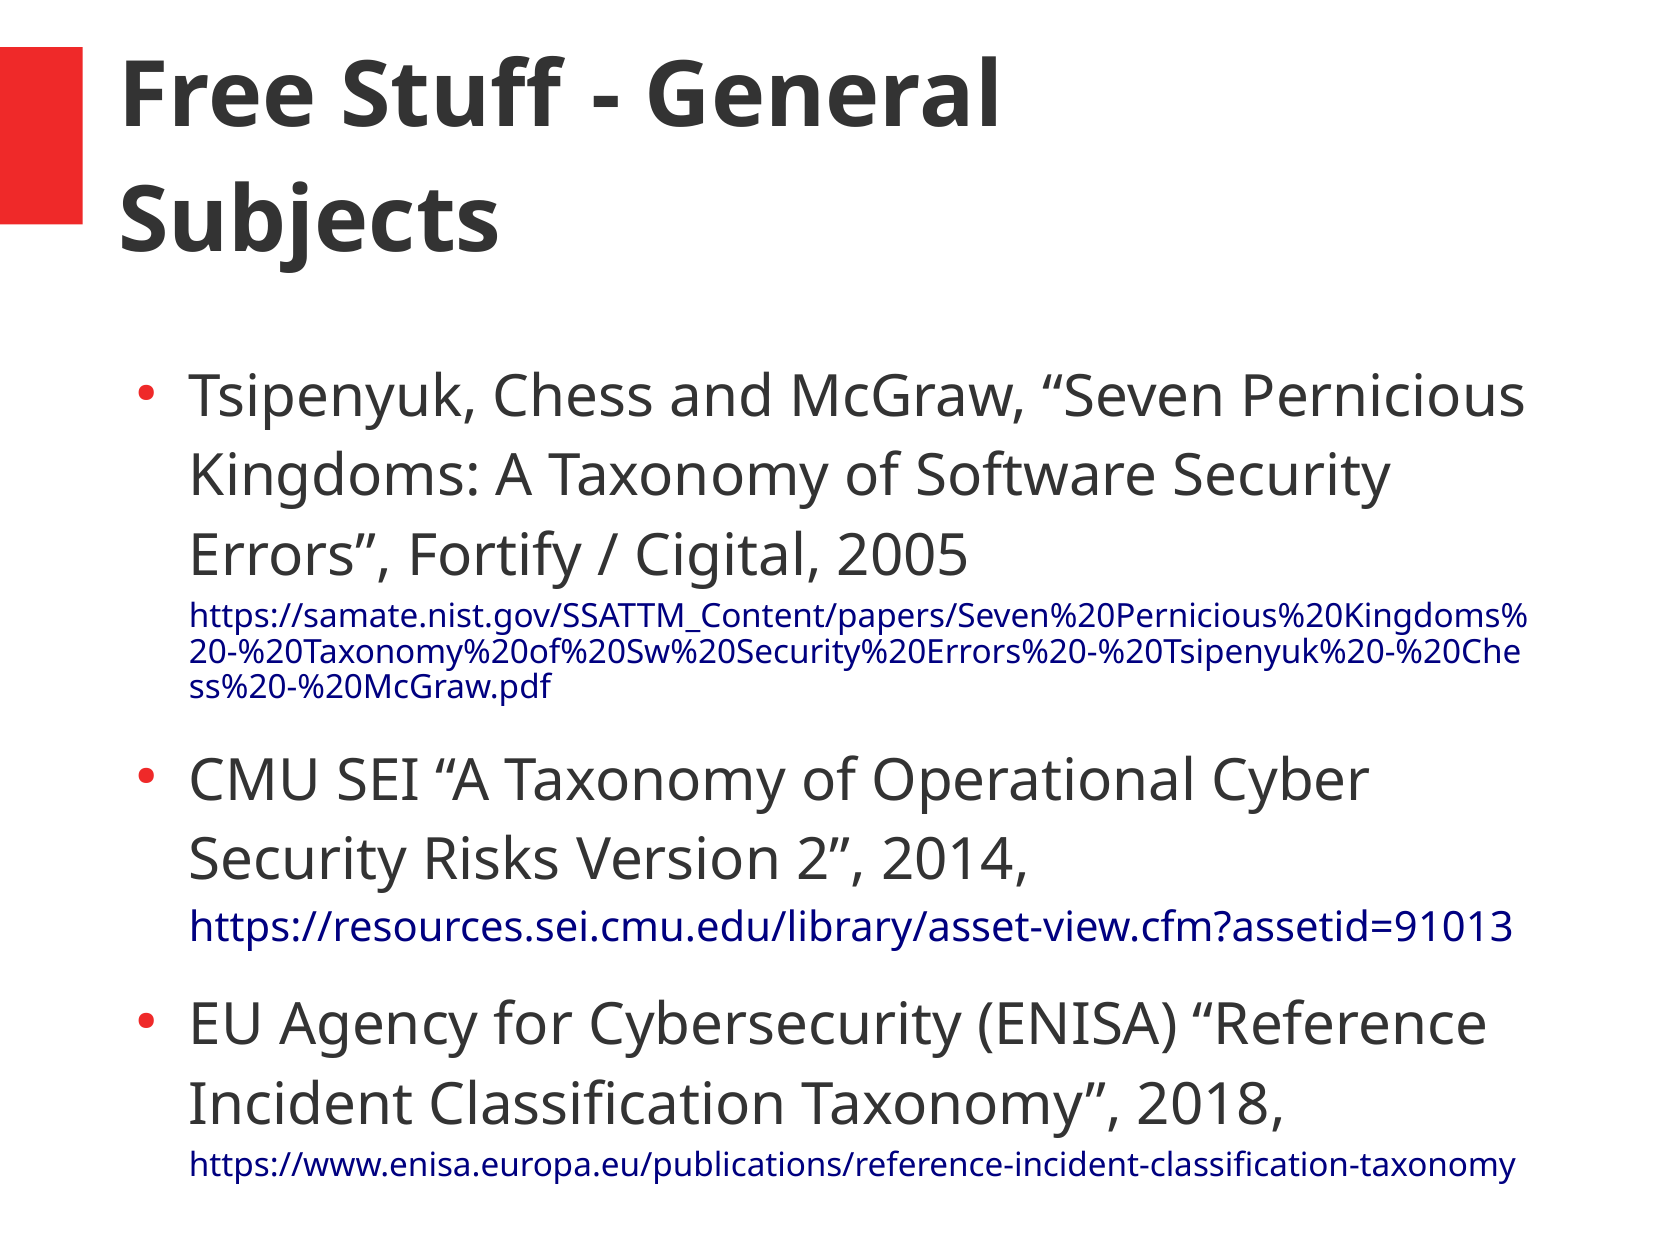

# Free Stuff	 - General Subjects
Tsipenyuk, Chess and McGraw, “Seven Pernicious Kingdoms: A Taxonomy of Software Security Errors”, Fortify / Cigital, 2005 https://samate.nist.gov/SSATTM_Content/papers/Seven%20Pernicious%20Kingdoms%20-%20Taxonomy%20of%20Sw%20Security%20Errors%20-%20Tsipenyuk%20-%20Chess%20-%20McGraw.pdf
CMU SEI “A Taxonomy of Operational Cyber Security Risks Version 2”, 2014, https://resources.sei.cmu.edu/library/asset-view.cfm?assetid=91013
EU Agency for Cybersecurity (ENISA) “Reference Incident Classification Taxonomy”, 2018, https://www.enisa.europa.eu/publications/reference-incident-classification-taxonomy